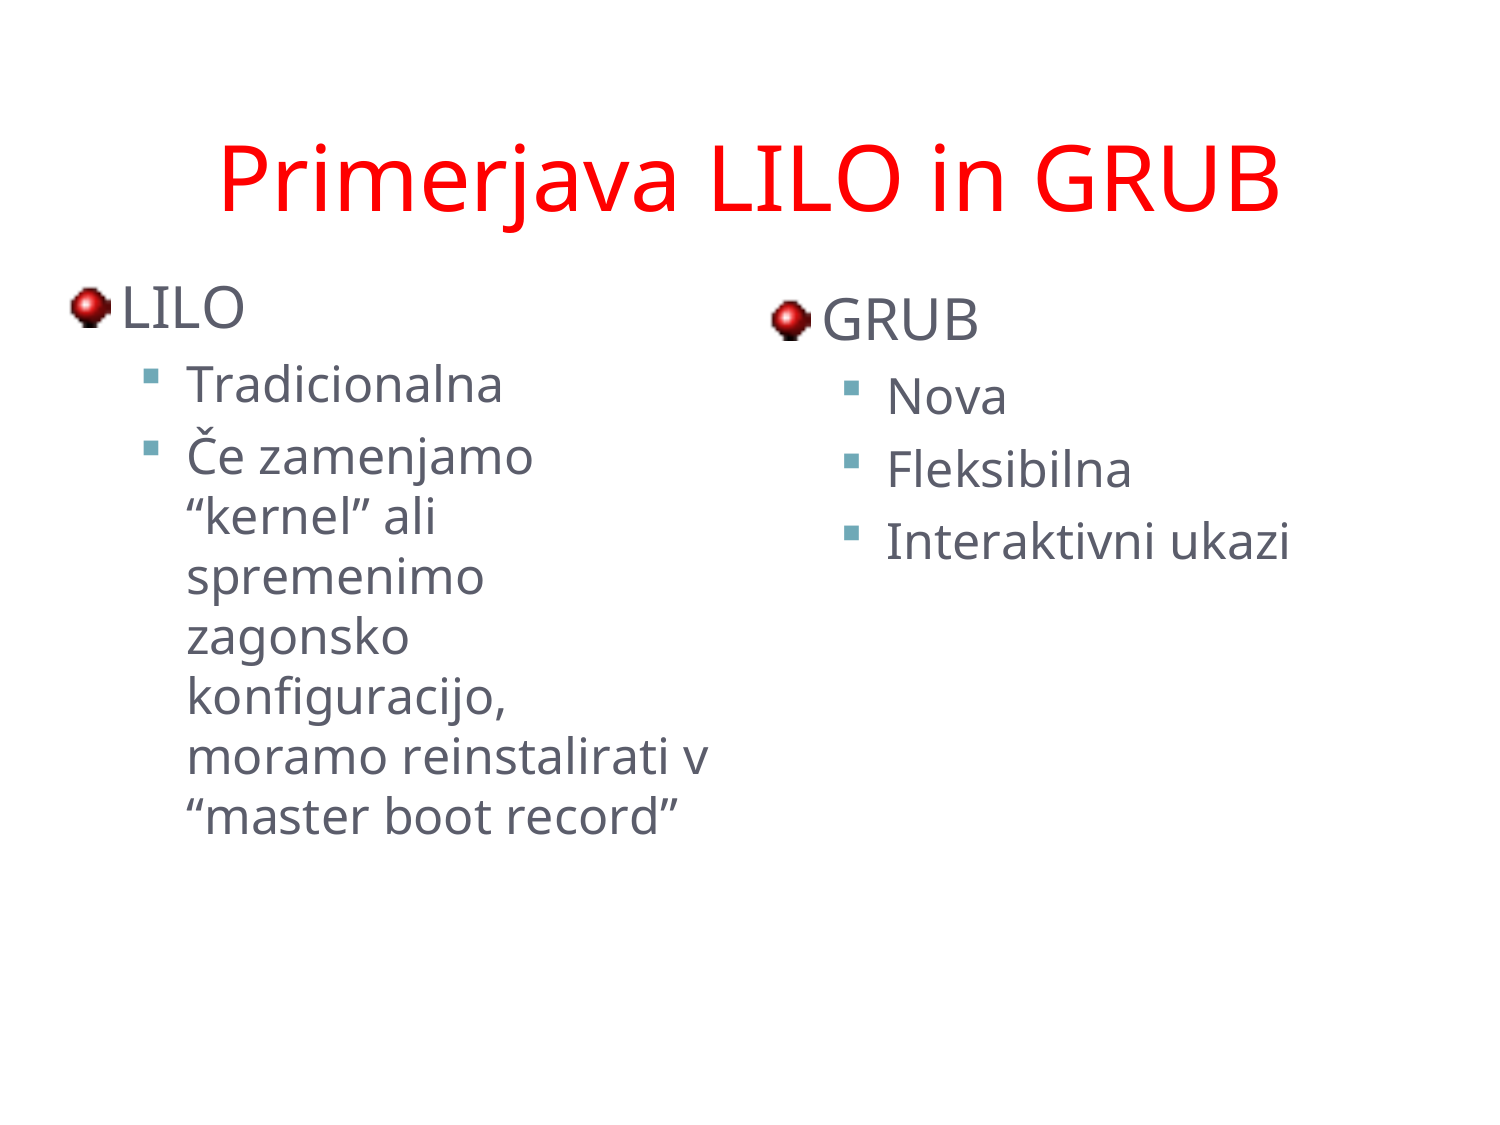

# Primerjava LILO in GRUB
LILO
Tradicionalna
Če zamenjamo “kernel” ali spremenimo zagonsko konfiguracijo, moramo reinstalirati v “master boot record”
GRUB
Nova
Fleksibilna
Interaktivni ukazi